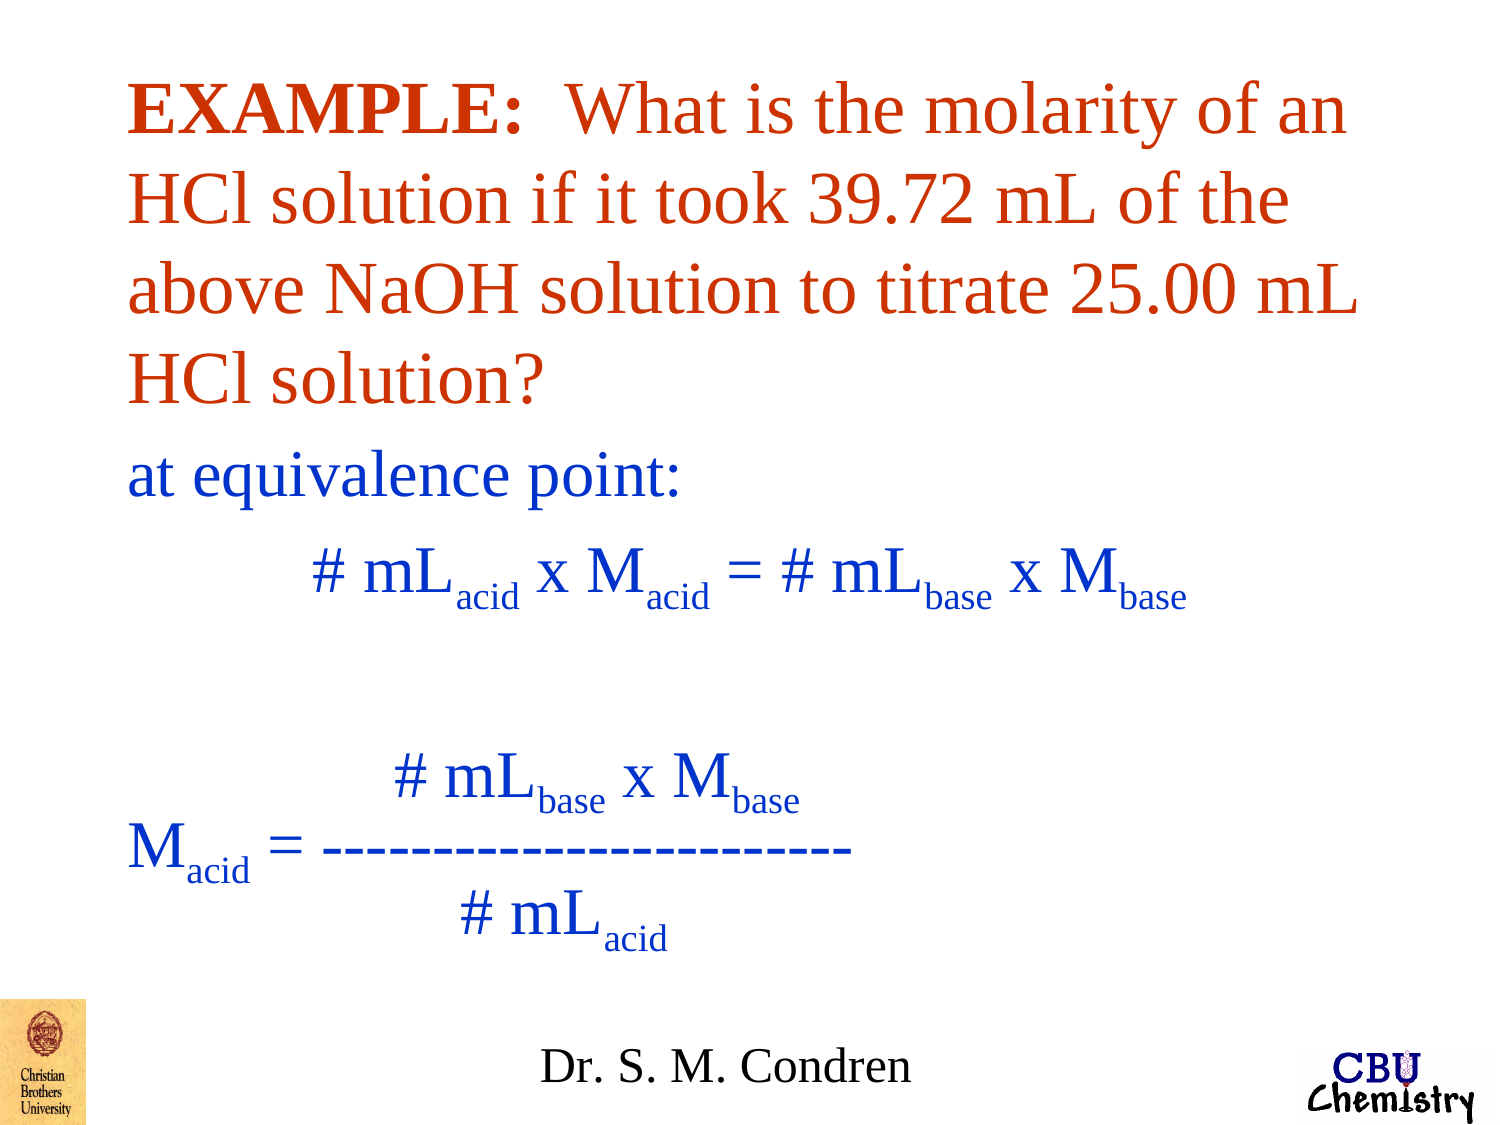

# EXAMPLE: What is the molarity of an HCl solution if it took 39.72 mL of the above NaOH solution to titrate 25.00 mL HCl solution?
at equivalence point:
# mLacid x Macid = # mLbase x Mbase
		 # mLbase x Mbase
Macid = ------------------------
	 		 # mLacid